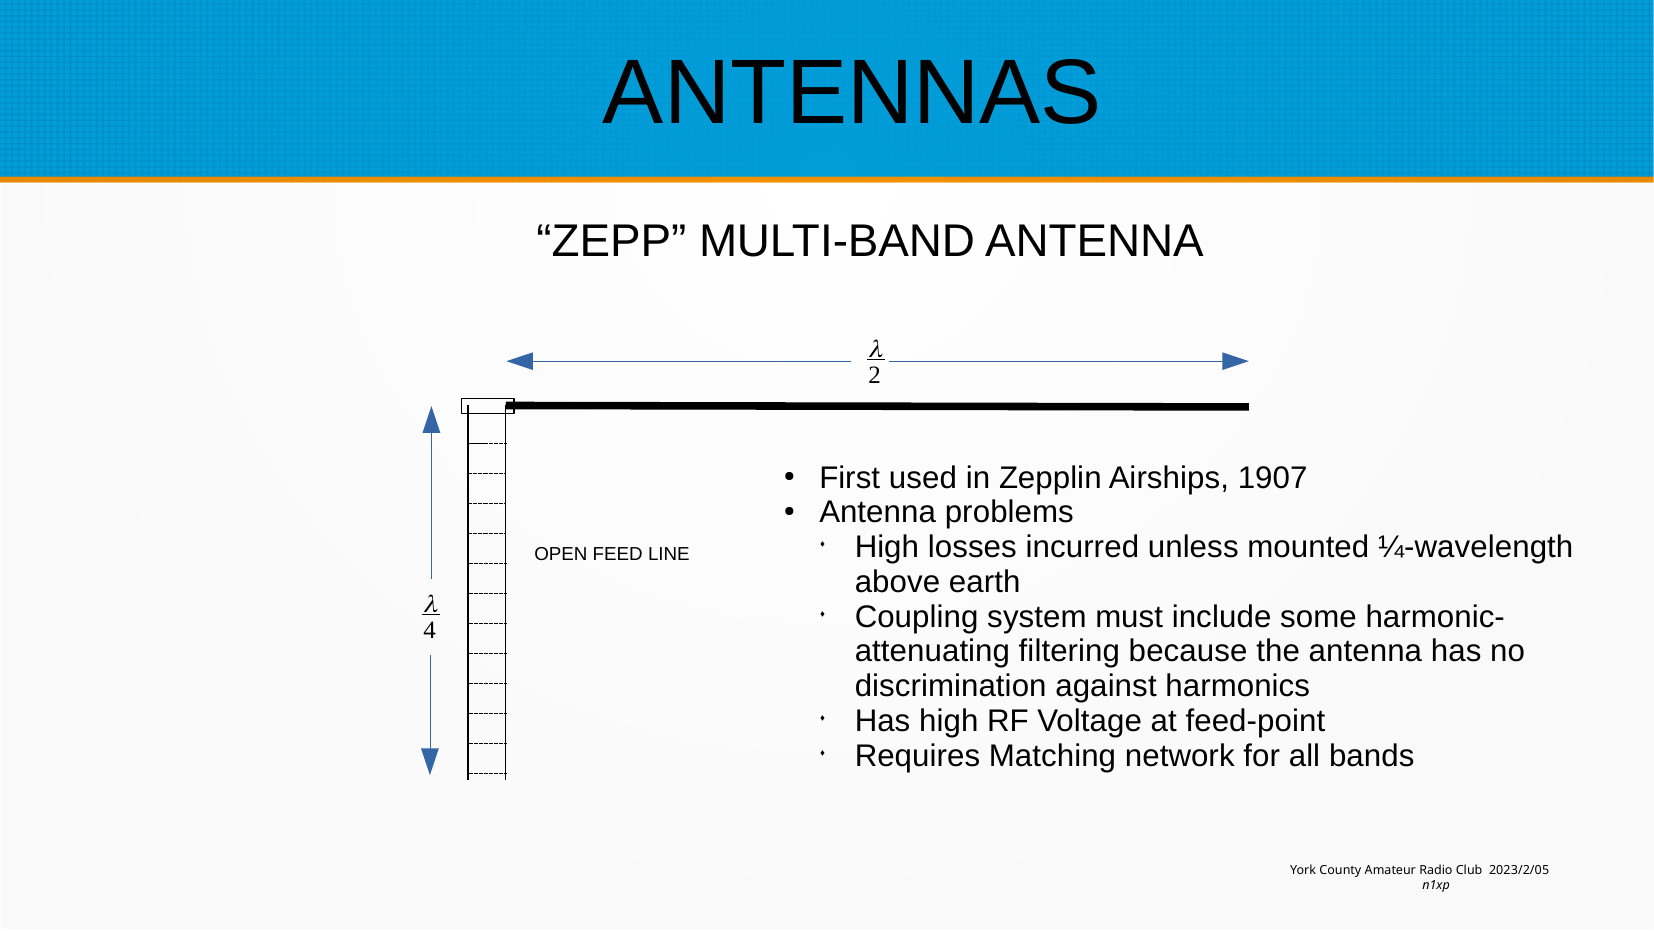

ANTENNAS
“ZEPP” MULTI-BAND ANTENNA
First used in Zepplin Airships, 1907
Antenna problems
High losses incurred unless mounted ¼-wavelength above earth
Coupling system must include some harmonic-attenuating filtering because the antenna has no discrimination against harmonics
Has high RF Voltage at feed-point
Requires Matching network for all bands
OPEN FEED LINE
York County Amateur Radio Club 2023/2/05
n1xp